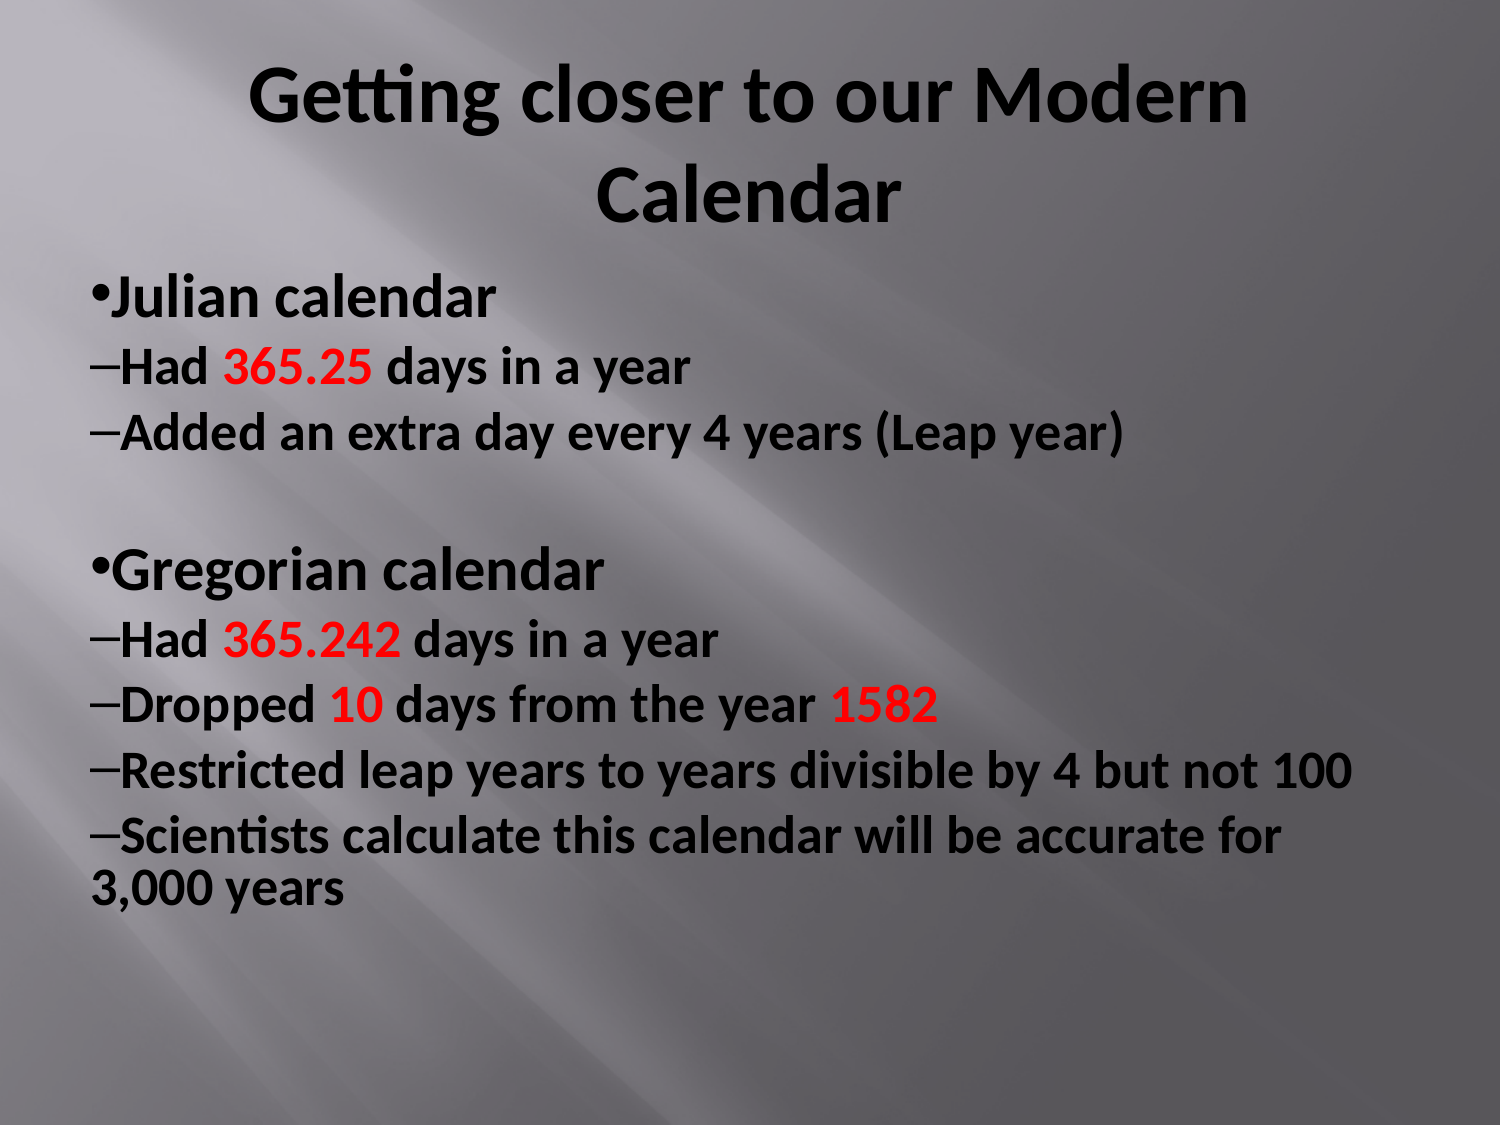

Getting closer to our Modern Calendar
Julian calendar
Had 365.25 days in a year
Added an extra day every 4 years (Leap year)
Gregorian calendar
Had 365.242 days in a year
Dropped 10 days from the year 1582
Restricted leap years to years divisible by 4 but not 100
Scientists calculate this calendar will be accurate for 3,000 years